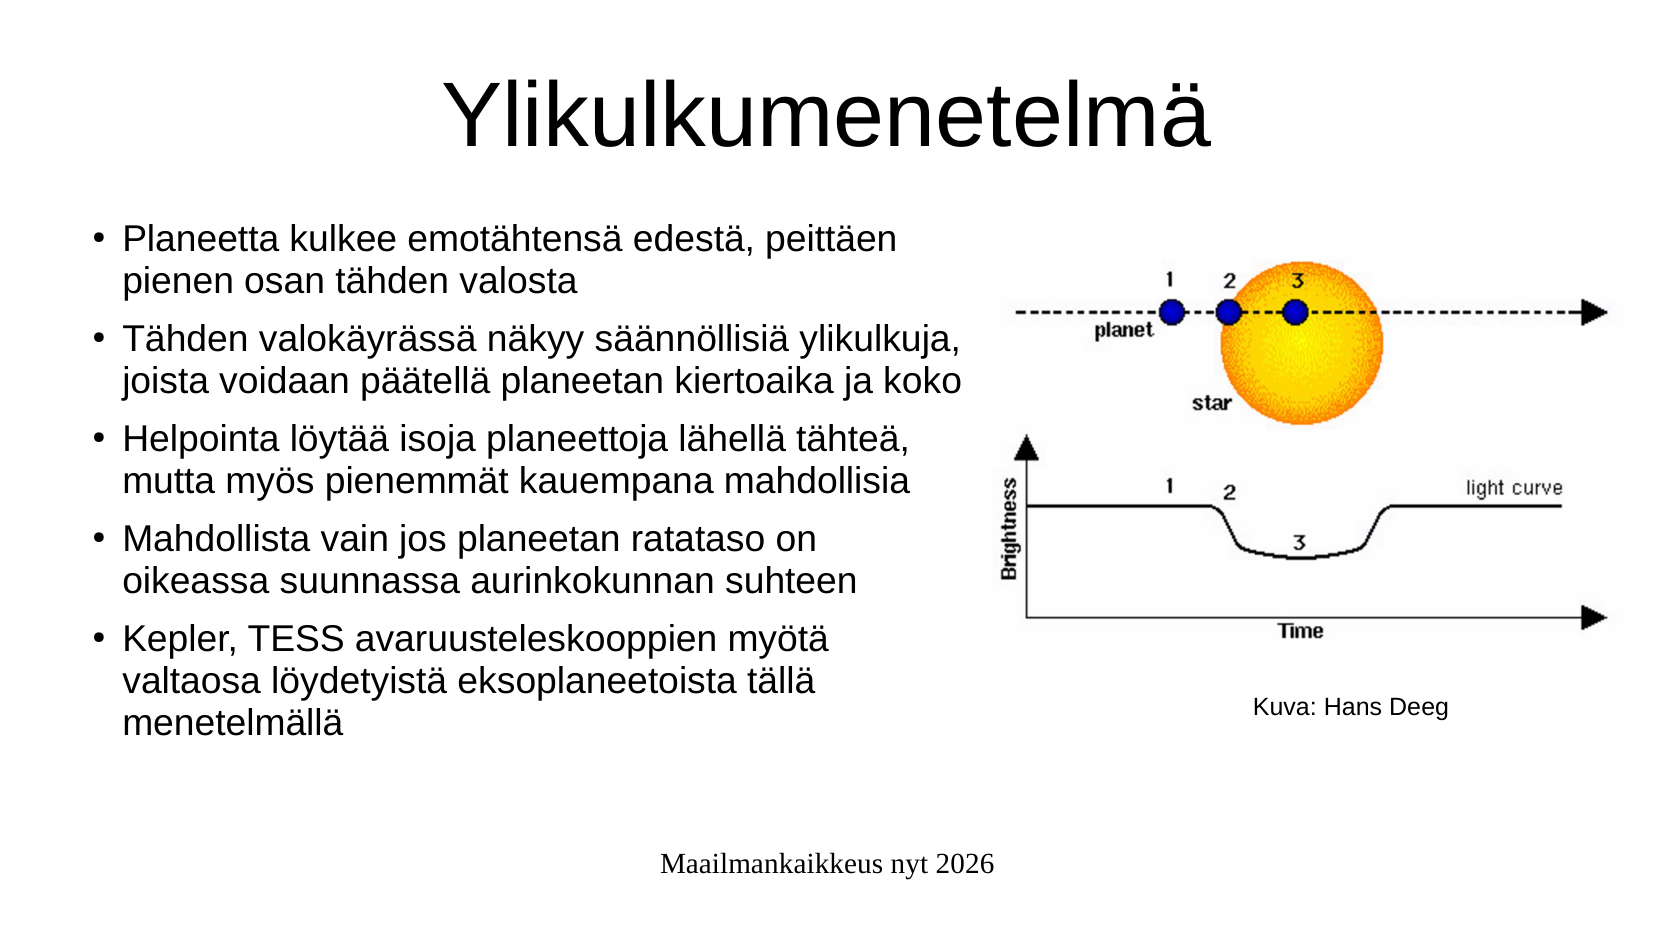

# Ylikulkumenetelmä
Planeetta kulkee emotähtensä edestä, peittäen pienen osan tähden valosta
Tähden valokäyrässä näkyy säännöllisiä ylikulkuja, joista voidaan päätellä planeetan kiertoaika ja koko
Helpointa löytää isoja planeettoja lähellä tähteä, mutta myös pienemmät kauempana mahdollisia
Mahdollista vain jos planeetan ratataso on oikeassa suunnassa aurinkokunnan suhteen
Kepler, TESS avaruusteleskooppien myötä valtaosa löydetyistä eksoplaneetoista tällä menetelmällä
Kuva: Hans Deeg